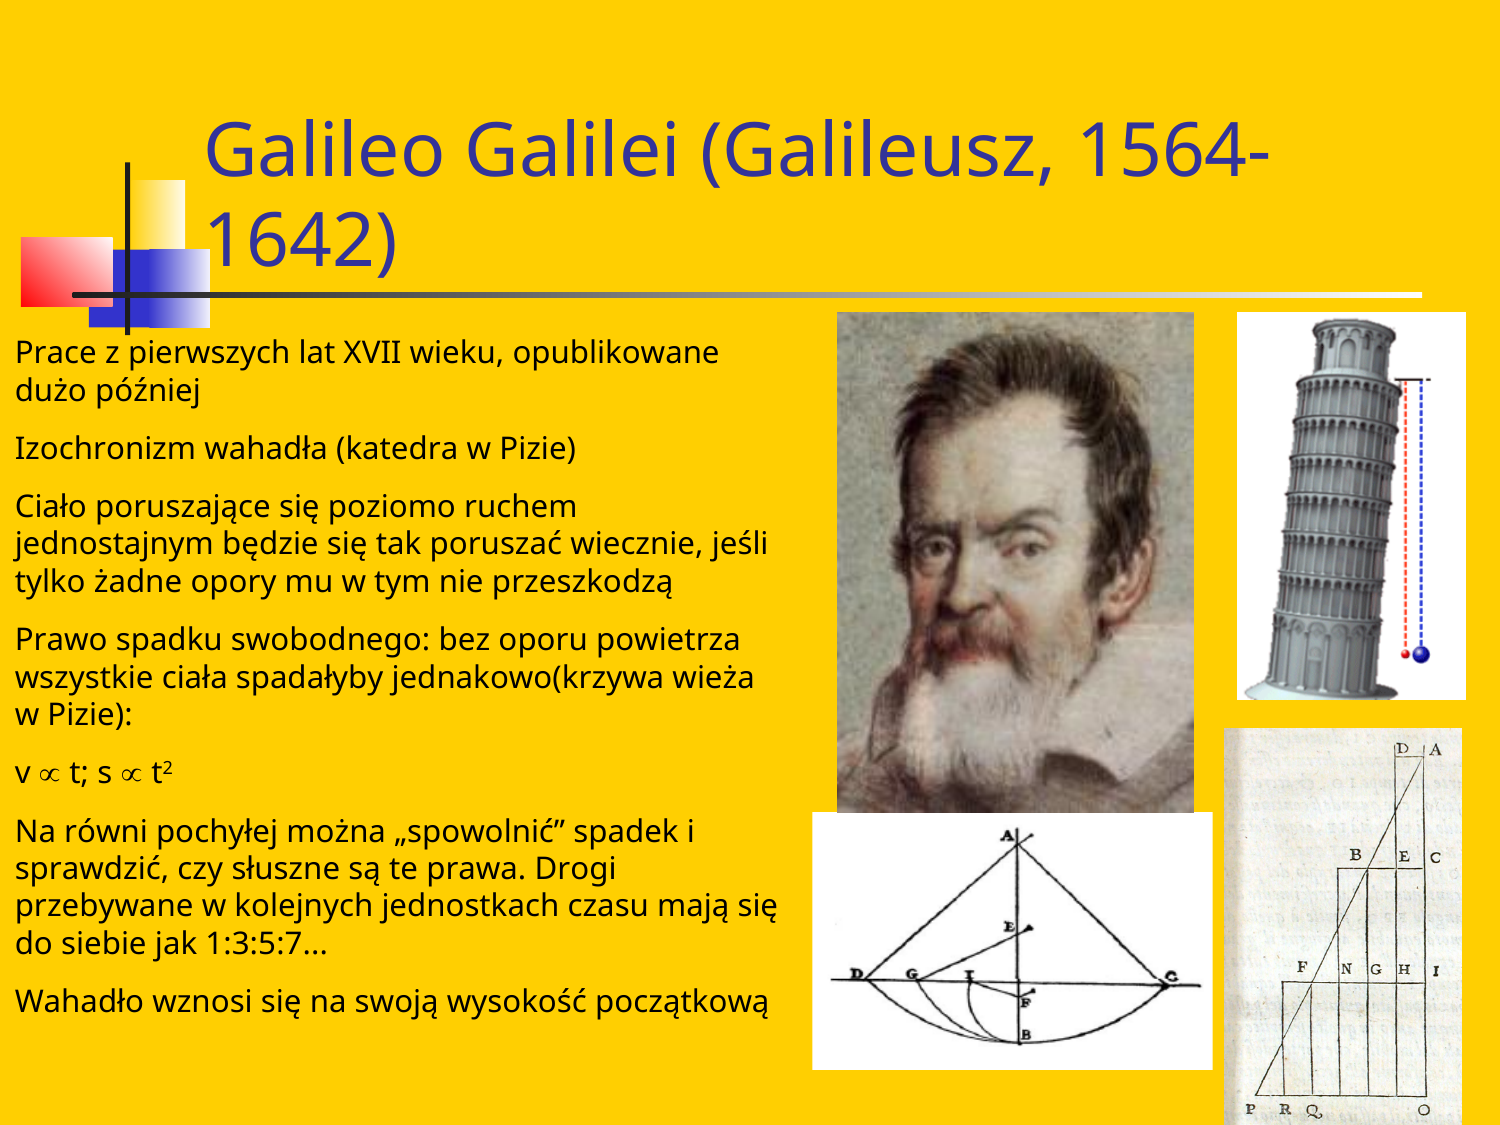

# Galileo Galilei (Galileusz, 1564-1642)
Prace z pierwszych lat XVII wieku, opublikowane dużo później
Izochronizm wahadła (katedra w Pizie)
Ciało poruszające się poziomo ruchem jednostajnym będzie się tak poruszać wiecznie, jeśli tylko żadne opory mu w tym nie przeszkodzą
Prawo spadku swobodnego: bez oporu powietrza wszystkie ciała spadałyby jednakowo(krzywa wieża w Pizie):
v  t; s  t2
Na równi pochyłej można „spowolnić” spadek i sprawdzić, czy słuszne są te prawa. Drogi przebywane w kolejnych jednostkach czasu mają się do siebie jak 1:3:5:7...
Wahadło wznosi się na swoją wysokość początkową